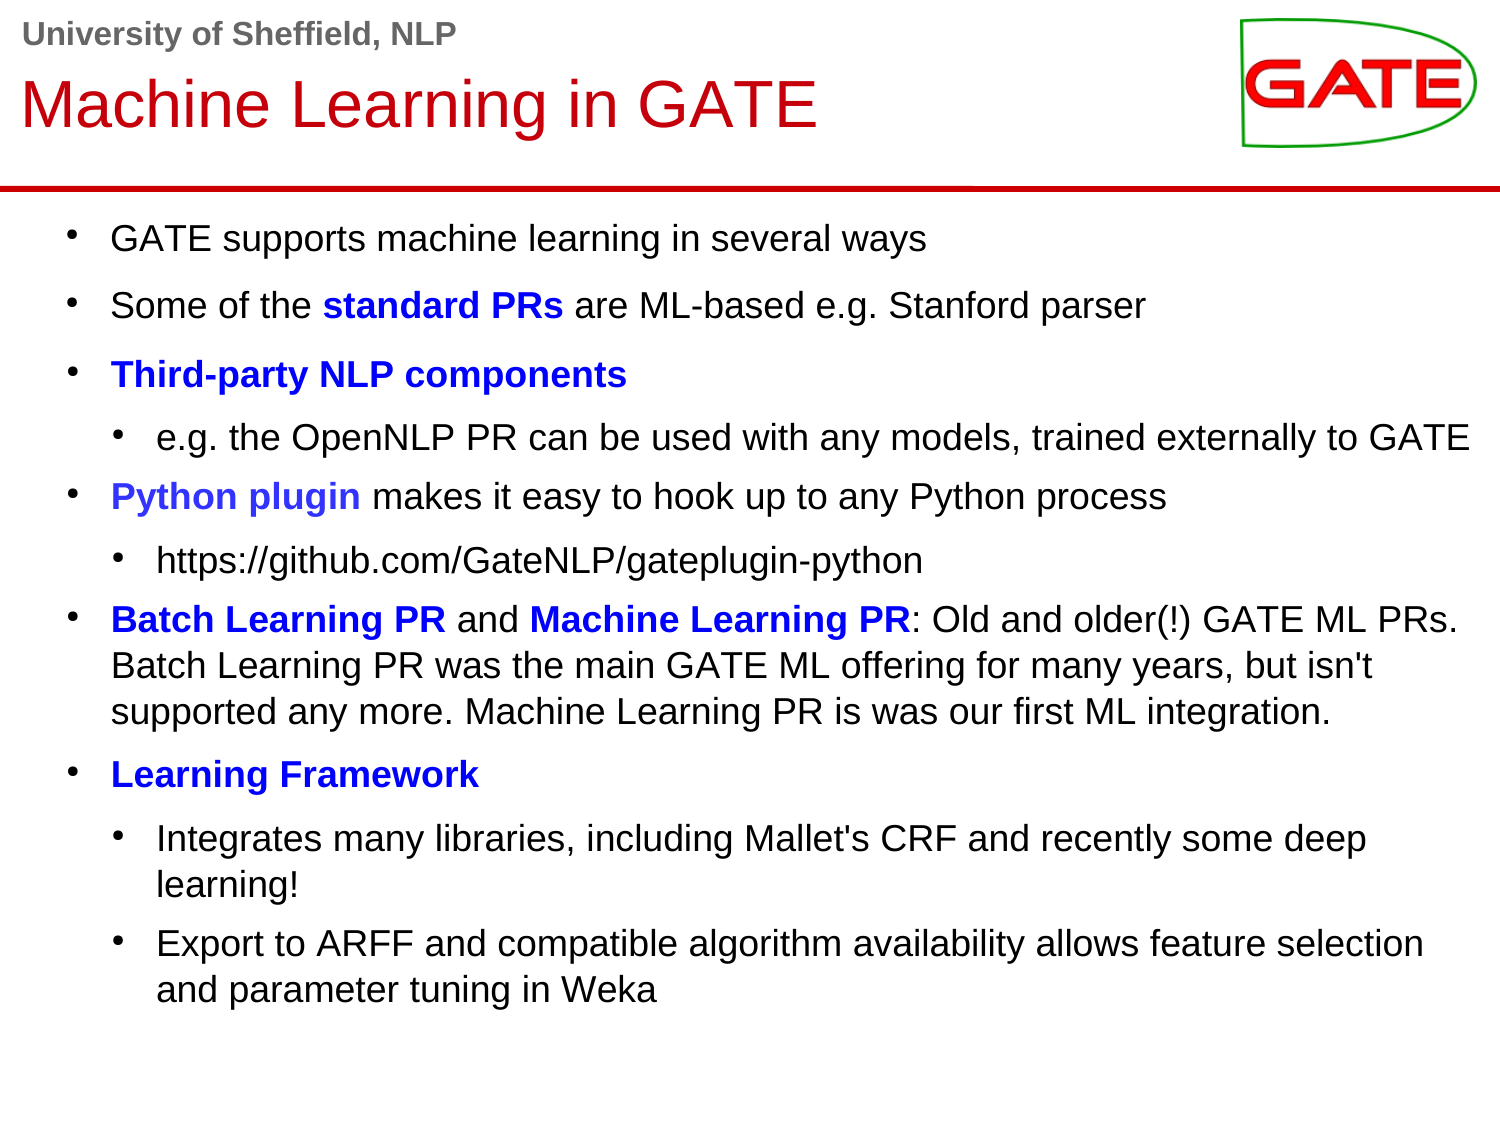

# Machine Learning in GATE
GATE supports machine learning in several ways
Some of the standard PRs are ML-based e.g. Stanford parser
Third-party NLP components
e.g. the OpenNLP PR can be used with any models, trained externally to GATE
Python plugin makes it easy to hook up to any Python process
https://github.com/GateNLP/gateplugin-python
Batch Learning PR and Machine Learning PR: Old and older(!) GATE ML PRs. Batch Learning PR was the main GATE ML offering for many years, but isn't supported any more. Machine Learning PR is was our first ML integration.
Learning Framework
Integrates many libraries, including Mallet's CRF and recently some deep learning!
Export to ARFF and compatible algorithm availability allows feature selection and parameter tuning in Weka